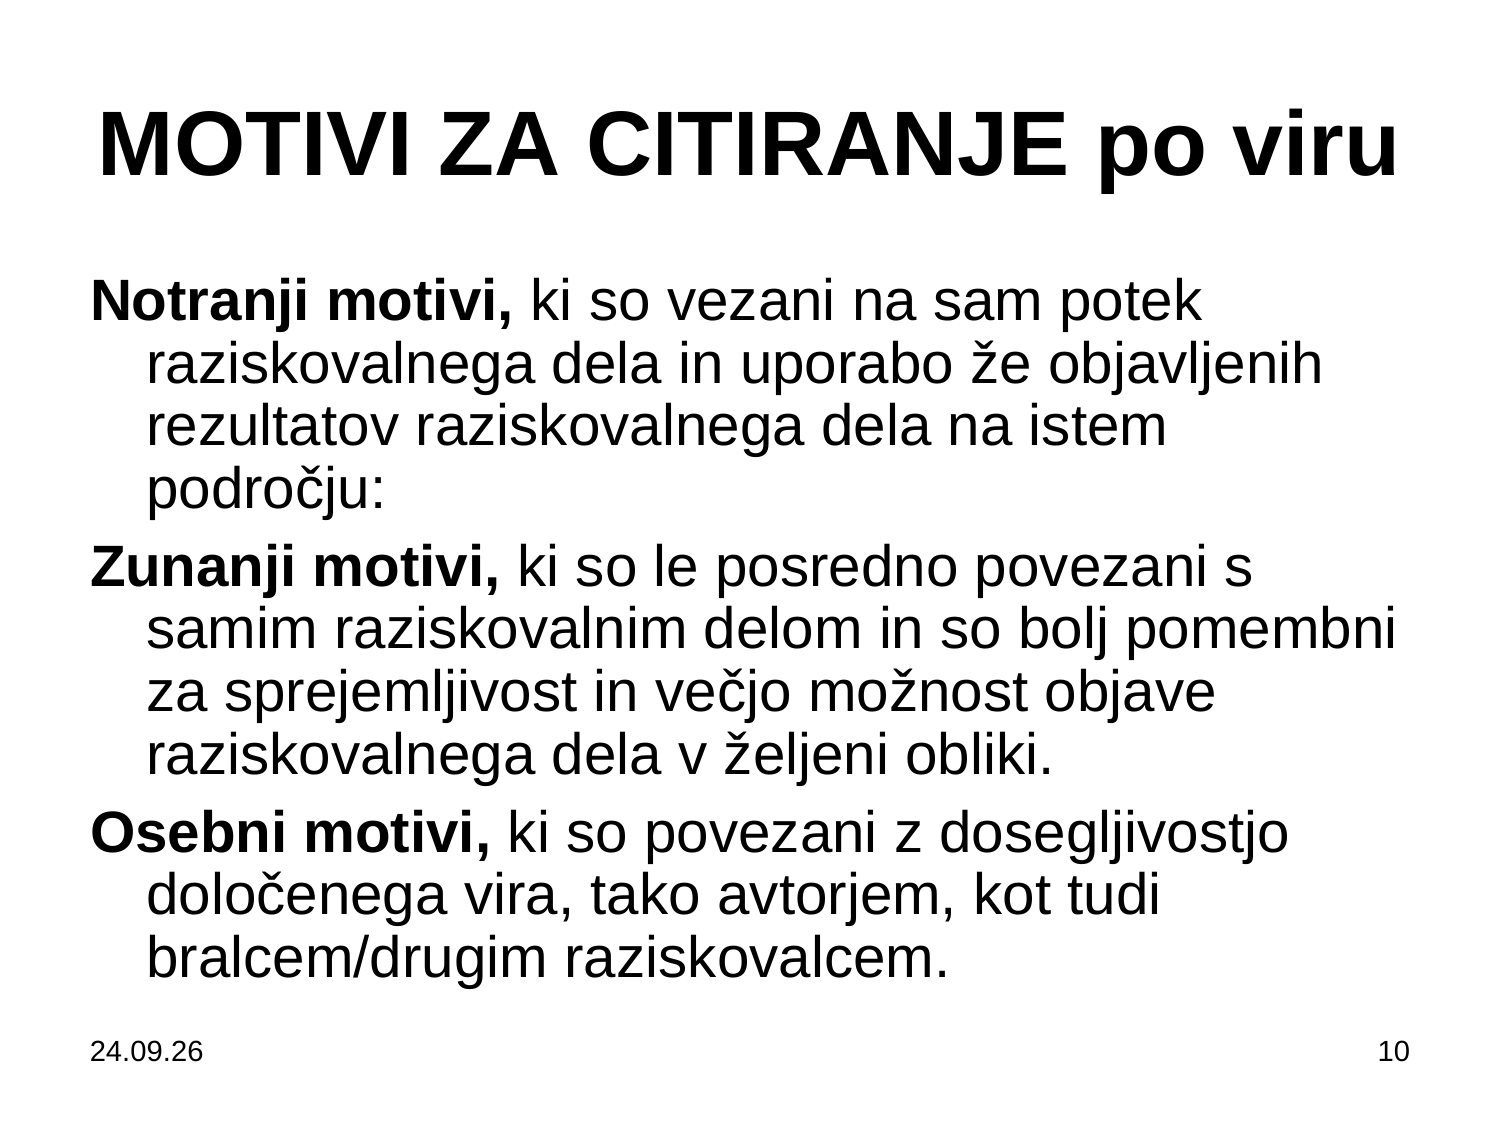

# MOTIVI ZA CITIRANJE po viru
Notranji motivi, ki so vezani na sam potek raziskovalnega dela in uporabo že objavljenih rezultatov raziskovalnega dela na istem področju:
Zunanji motivi, ki so le posredno povezani s samim raziskovalnim delom in so bolj pomembni za sprejemljivost in večjo možnost objave raziskovalnega dela v željeni obliki.
Osebni motivi, ki so povezani z dosegljivostjo določenega vira, tako avtorjem, kot tudi bralcem/drugim raziskovalcem.